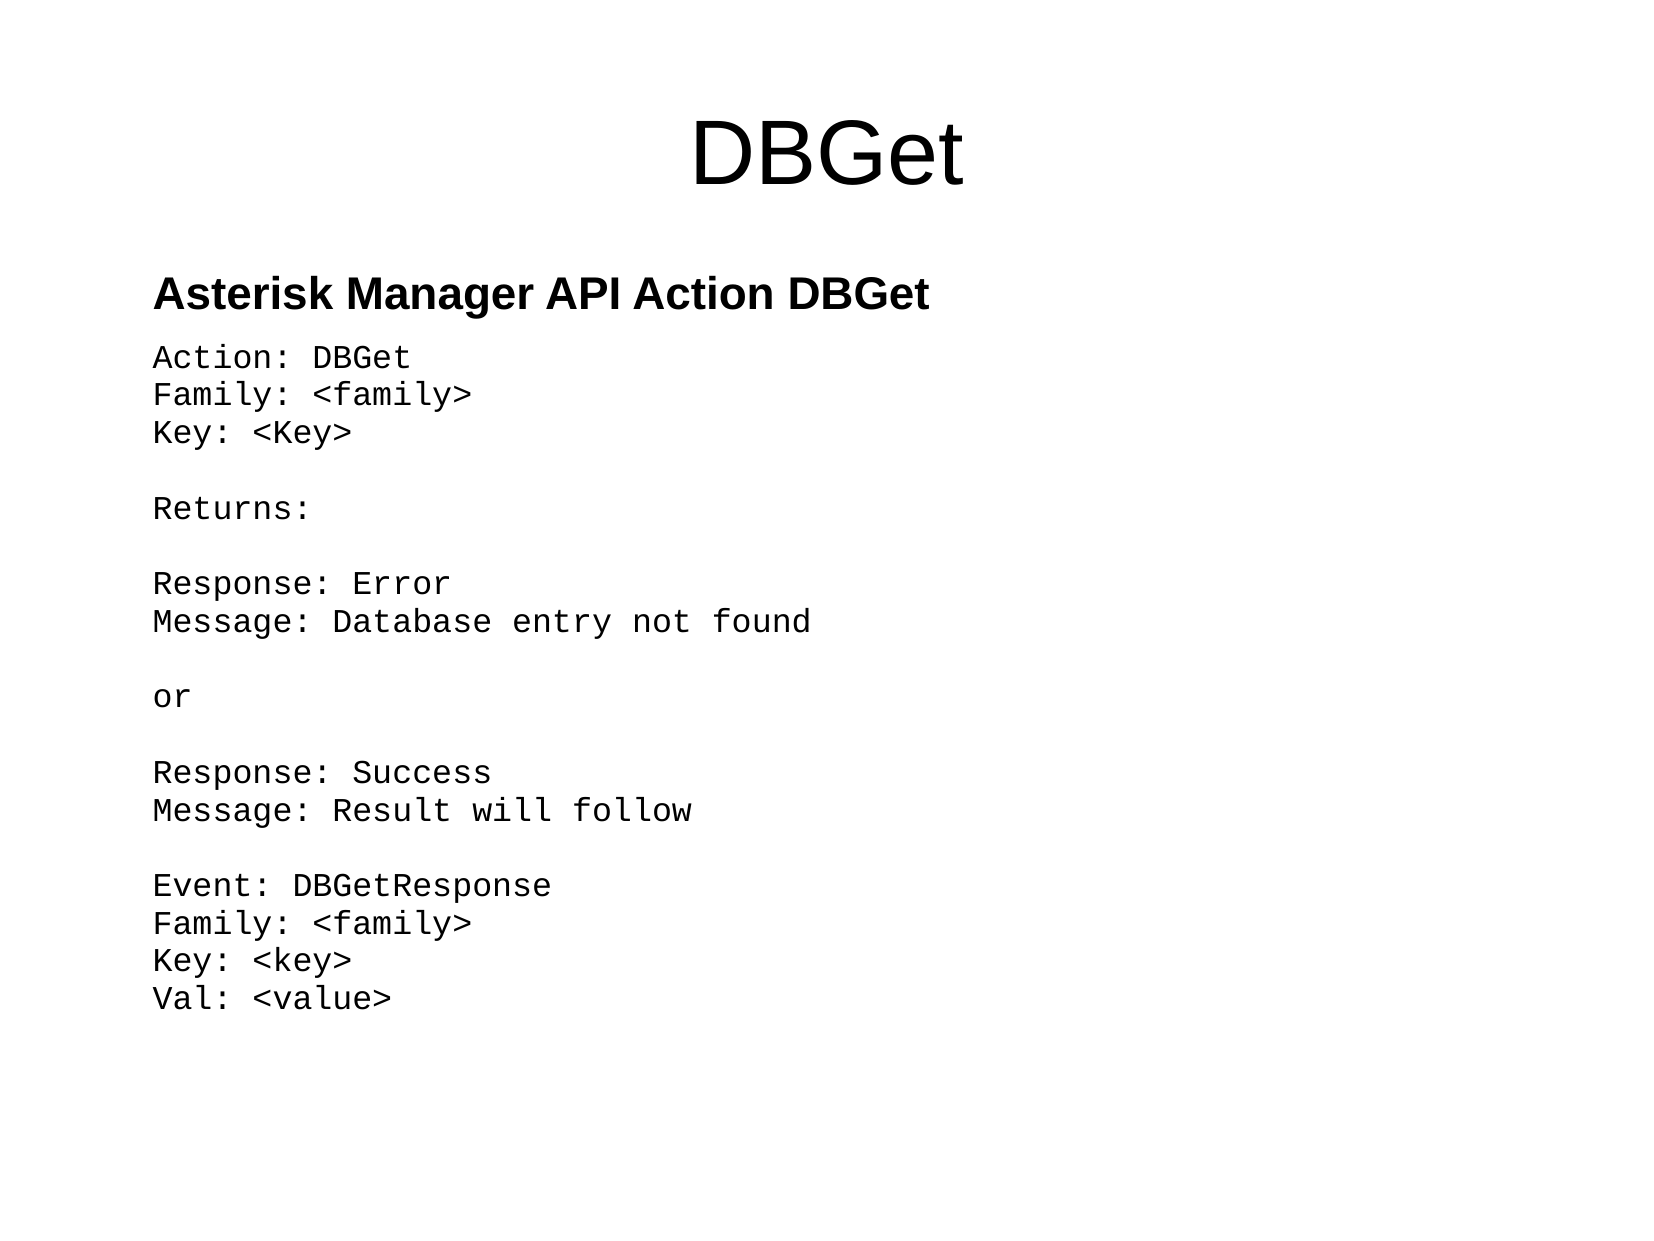

# DBGet
Asterisk Manager API Action DBGet
Action: DBGet
Family: <family>
Key: <Key>
Returns:
Response: Error
Message: Database entry not found
or
Response: Success
Message: Result will follow
Event: DBGetResponse
Family: <family>
Key: <key>
Val: <value>